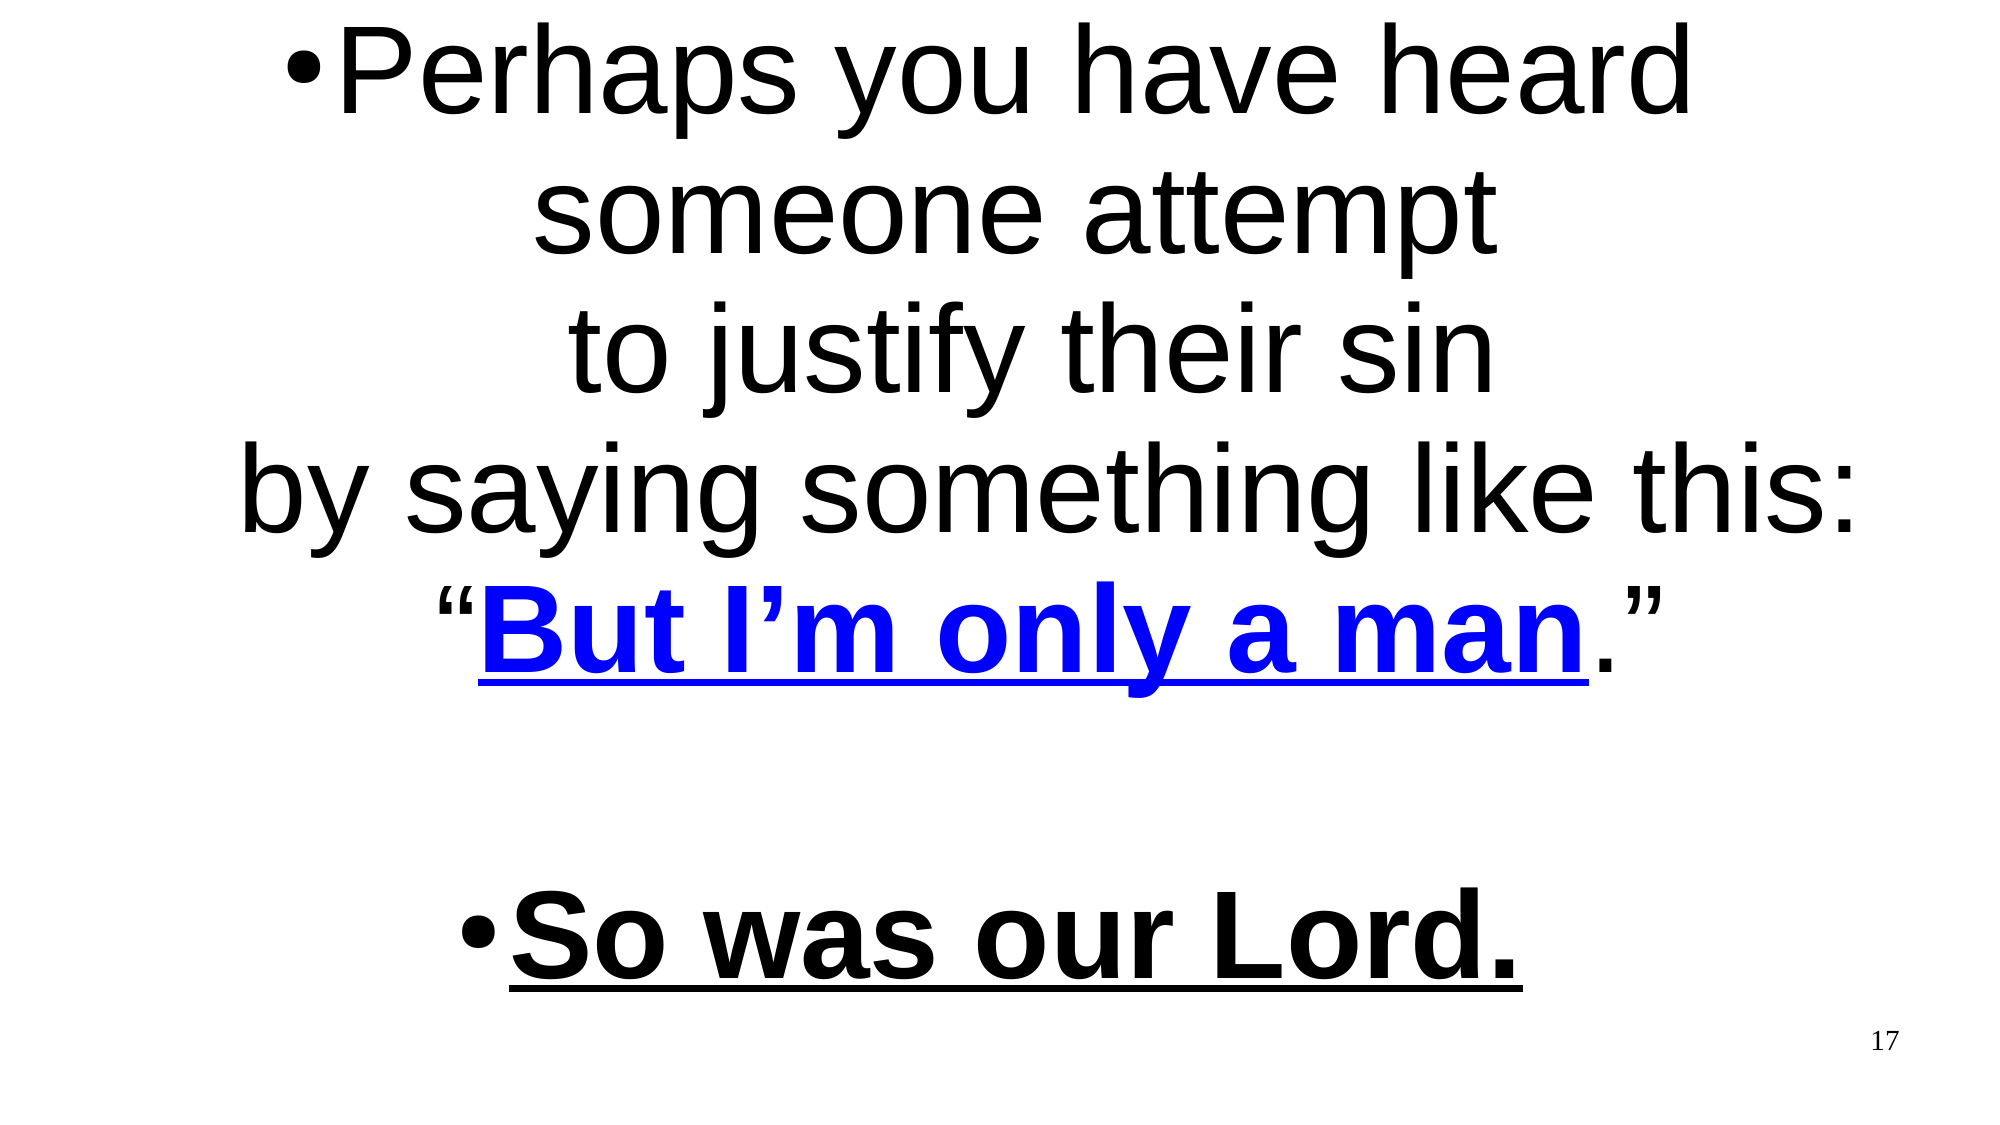

# Perhaps you have heard someone attempt to justify their sin by saying something like this: “But I’m only a man.”
So was our Lord.
17